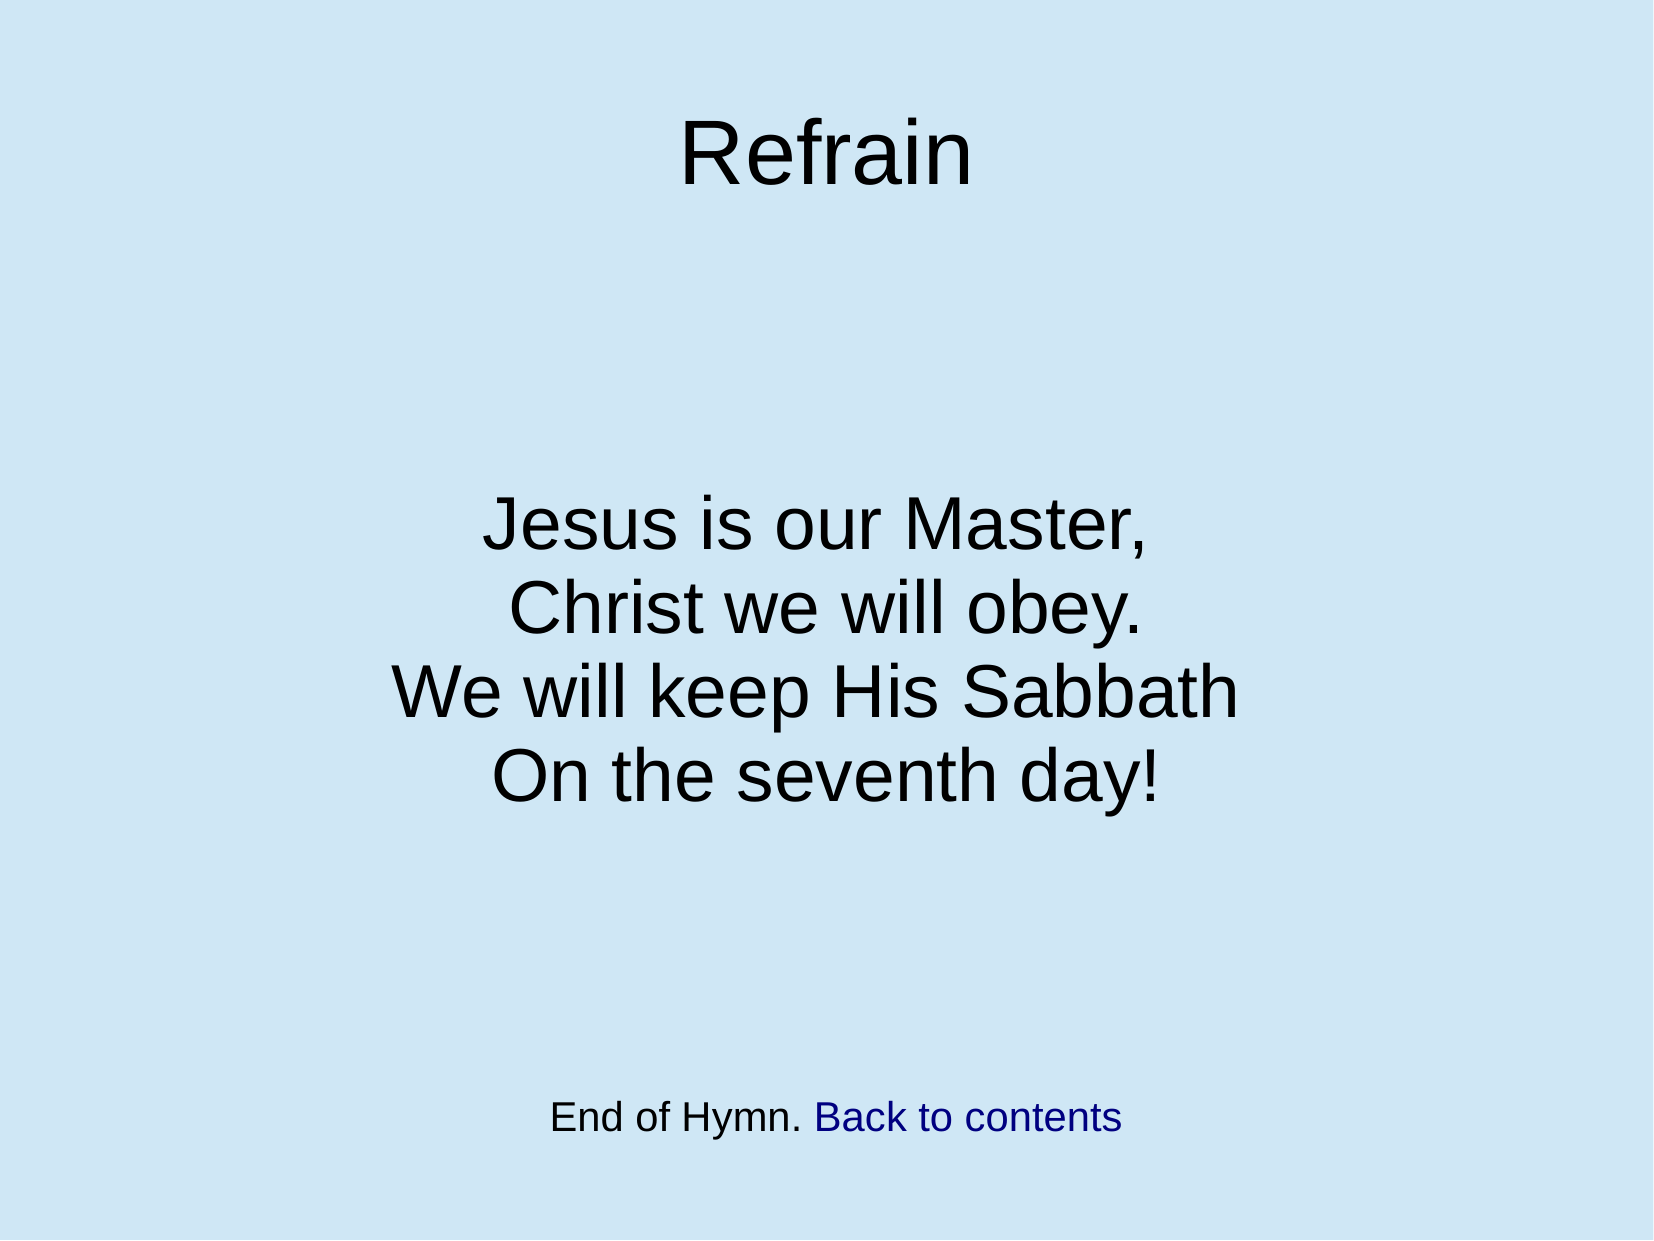

# Refrain
Jesus is our Master,
Christ we will obey.
We will keep His Sabbath
On the seventh day!
 End of Hymn. Back to contents